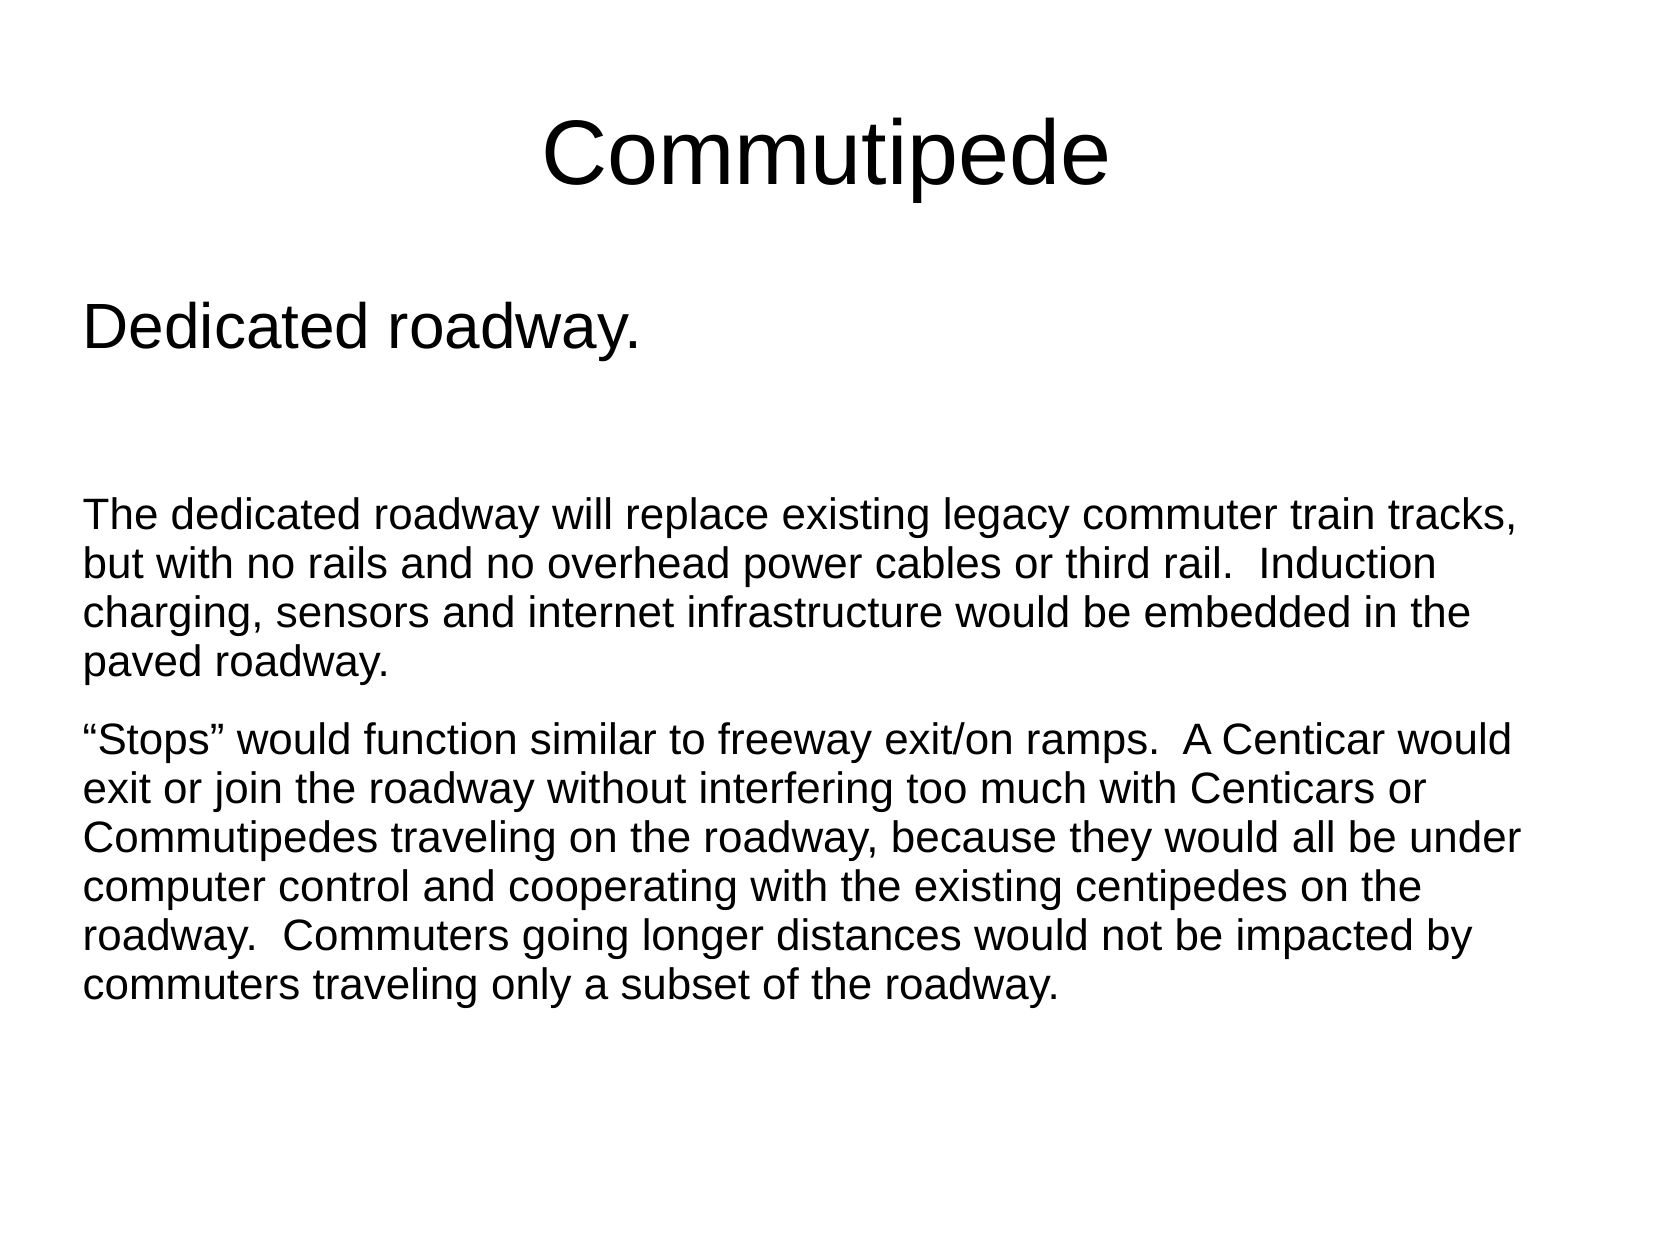

# Commutipede
Dedicated roadway.
The dedicated roadway will replace existing legacy commuter train tracks, but with no rails and no overhead power cables or third rail. Induction charging, sensors and internet infrastructure would be embedded in the paved roadway.
“Stops” would function similar to freeway exit/on ramps. A Centicar would exit or join the roadway without interfering too much with Centicars or Commutipedes traveling on the roadway, because they would all be under computer control and cooperating with the existing centipedes on the roadway. Commuters going longer distances would not be impacted by commuters traveling only a subset of the roadway.